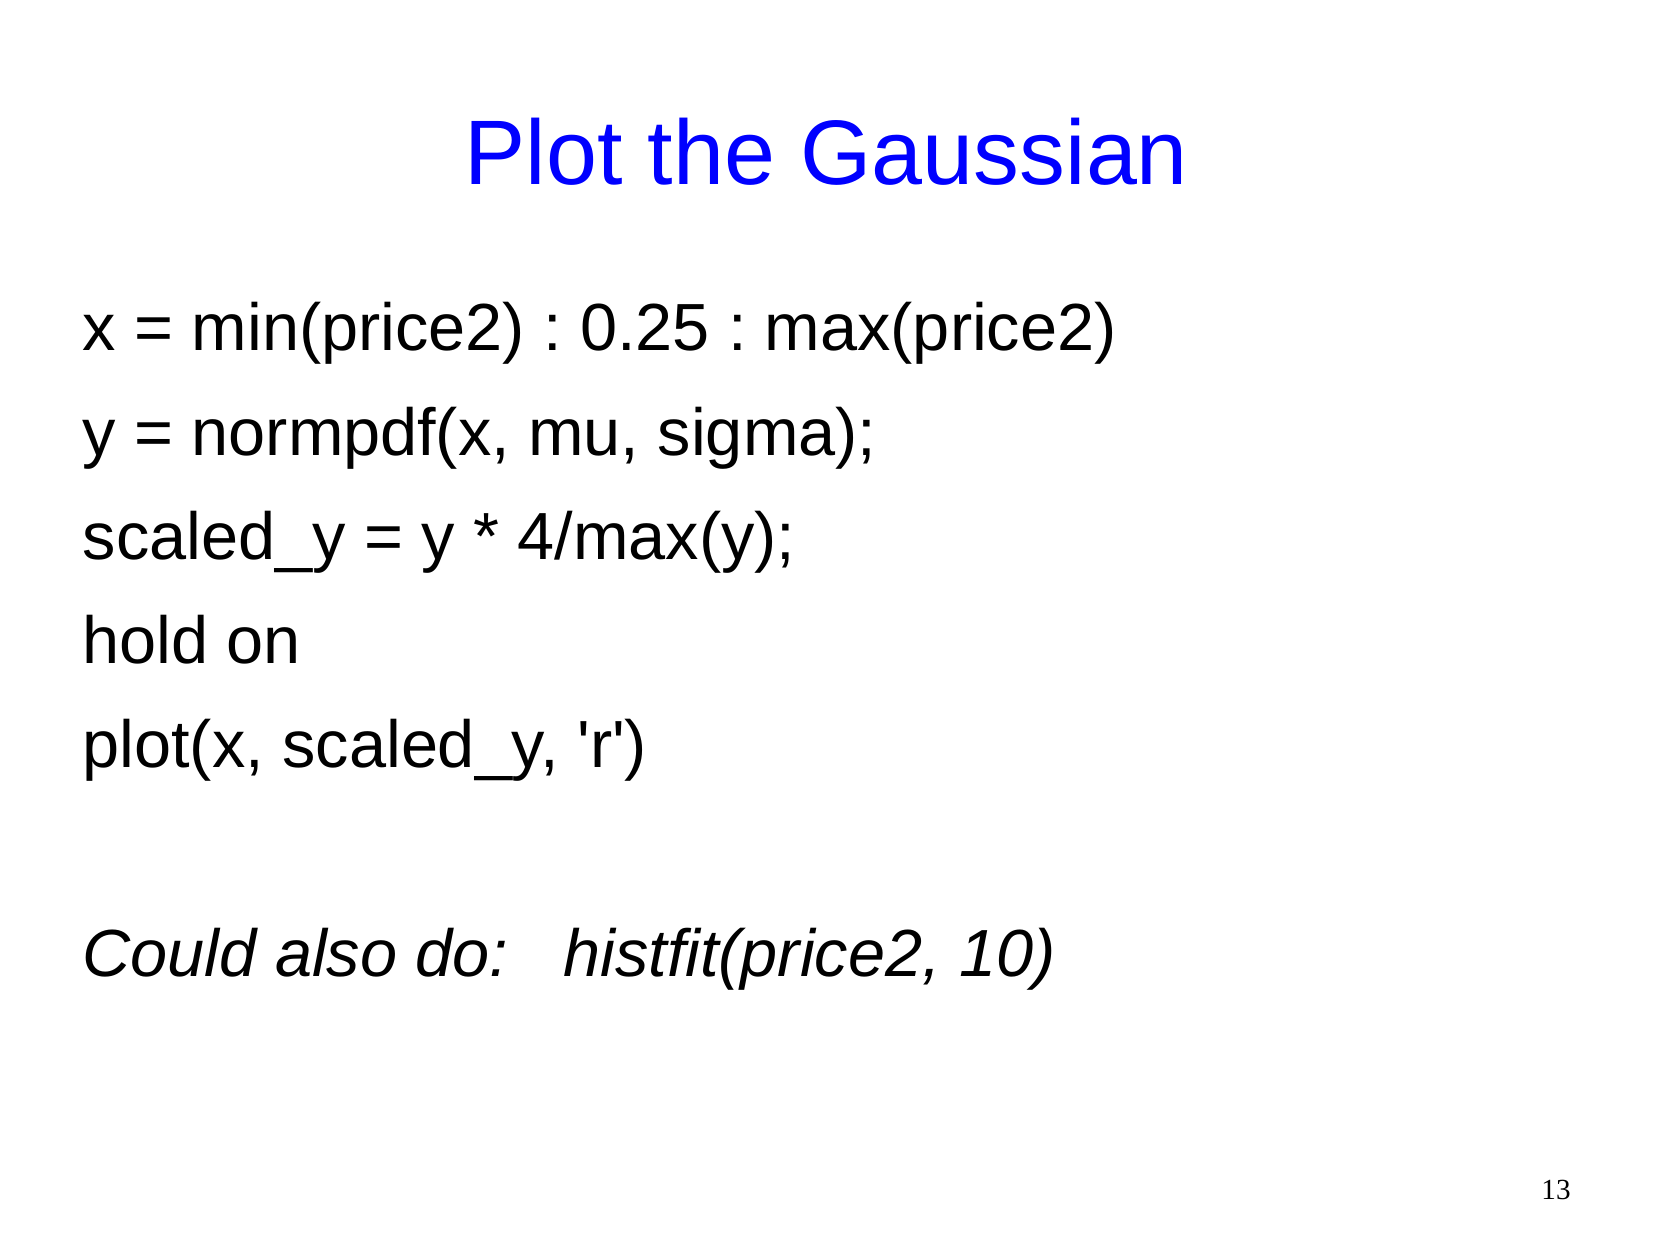

# Plot the Gaussian
x = min(price2) : 0.25 : max(price2)
y = normpdf(x, mu, sigma);
scaled_y = y * 4/max(y);
hold on
plot(x, scaled_y, 'r')
Could also do: histfit(price2, 10)
13